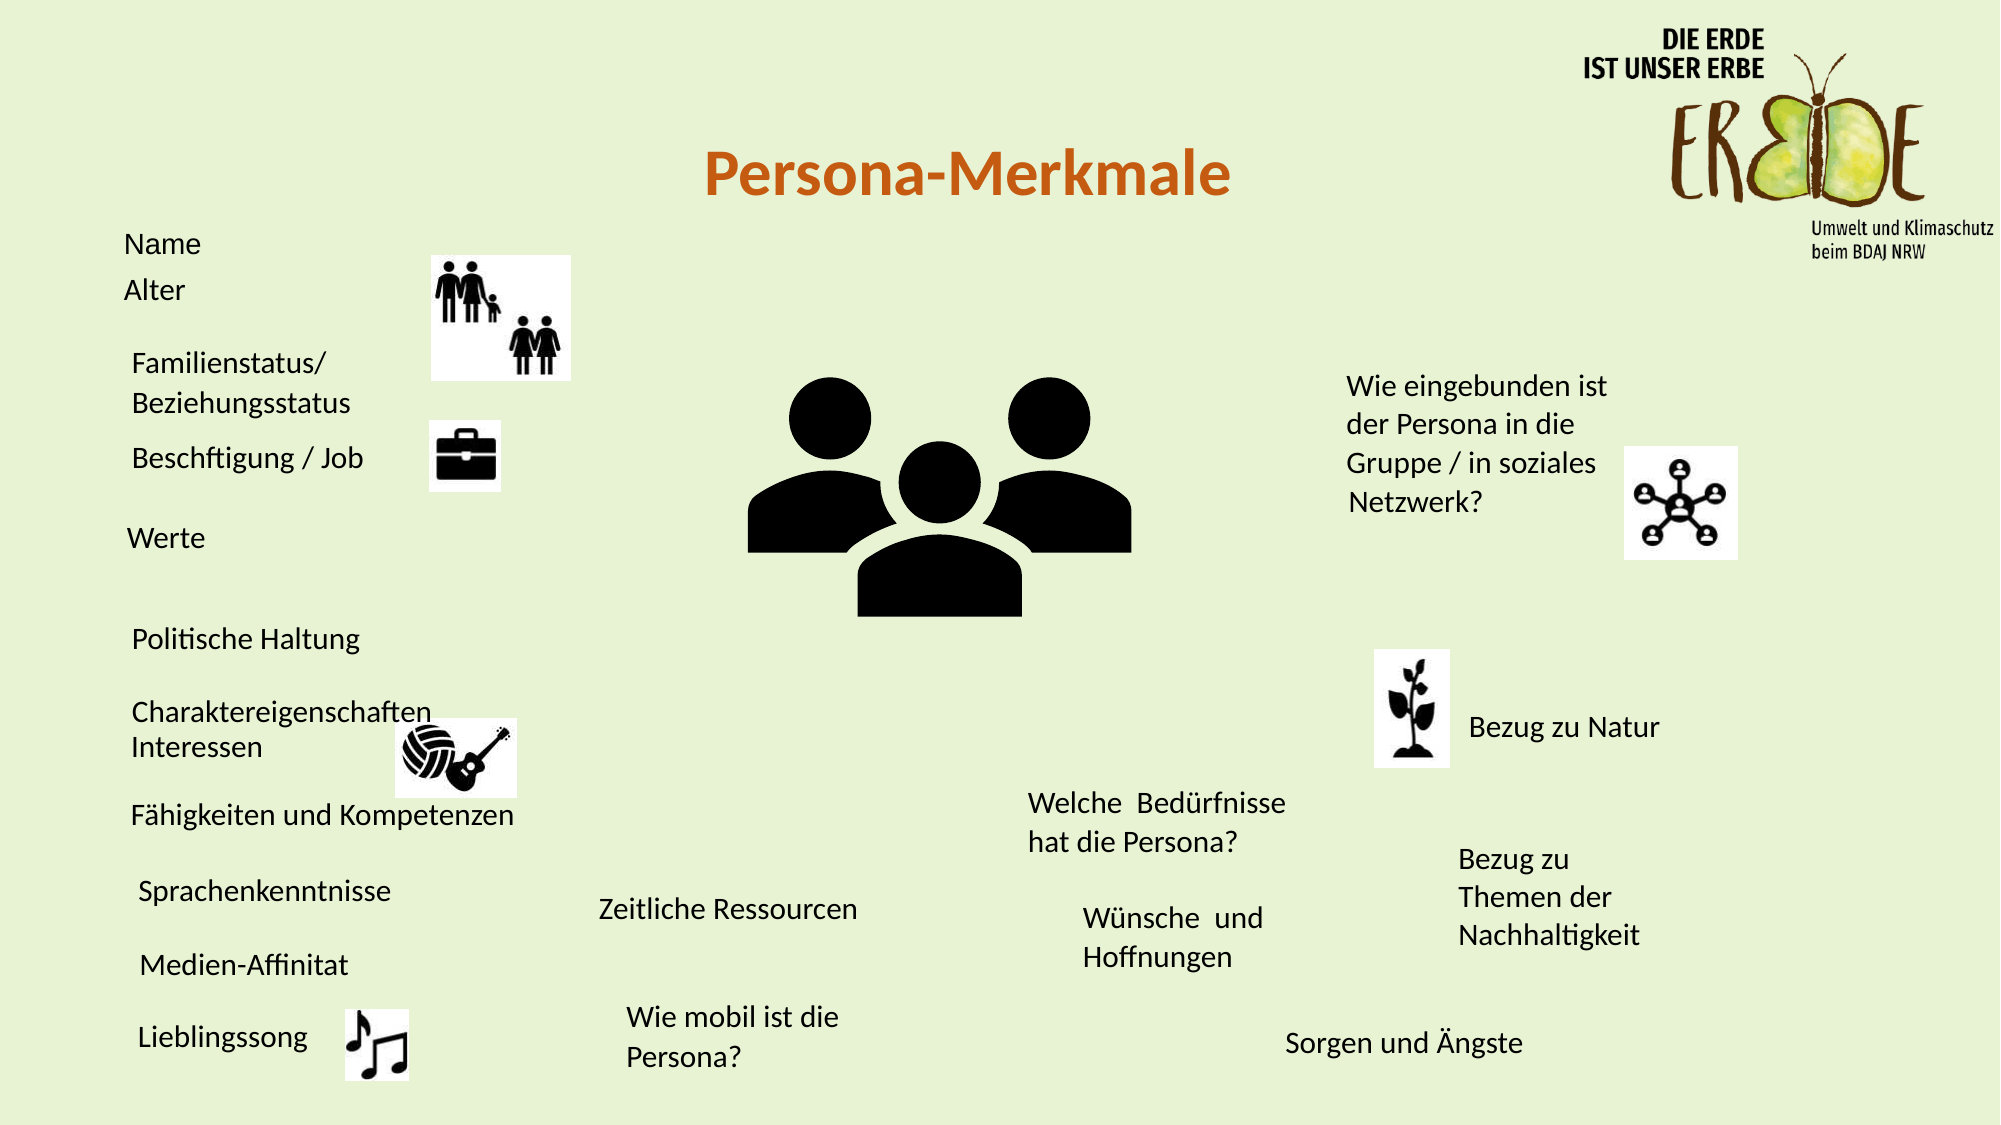

Persona-Merkmale
Name
Alter
Familienstatus/
Wie eingebunden ist der Persona in die Gruppe / in soziales
Beziehungsstatus
Beschftigung / Job
Netzwerk?
Werte
Politische Haltung Charaktereigenschaften
Bezug zu Natur
Interessen
Welche Bedürfnisse hat die Persona?
Fähigkeiten und Kompetenzen
Bezug zu Themen der Nachhaltigkeit
Sprachenkenntnisse
Zeitliche Ressourcen
Wünsche und Hoffnungen
Medien-Affinitat
Wie mobil ist die Persona?
Lieblingssong
Sorgen und Ängste